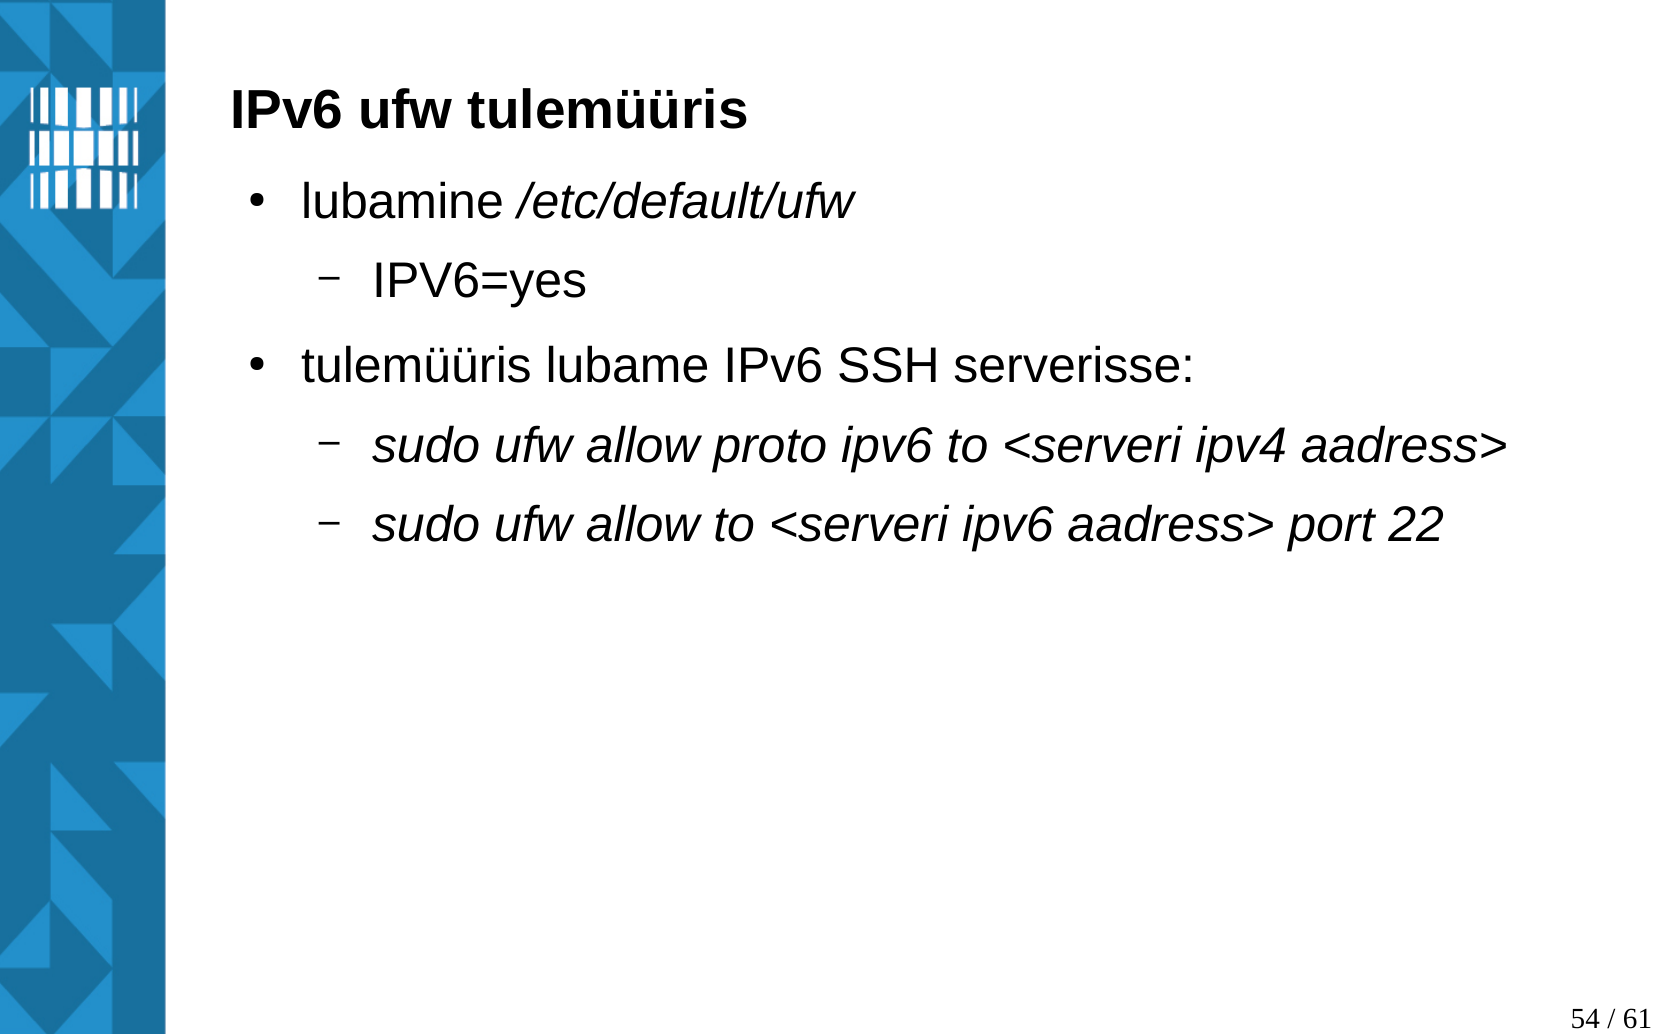

# IPv6 ufw tulemüüris
lubamine /etc/default/ufw
IPV6=yes
tulemüüris lubame IPv6 SSH serverisse:
sudo ufw allow proto ipv6 to <serveri ipv4 aadress>
sudo ufw allow to <serveri ipv6 aadress> port 22
54